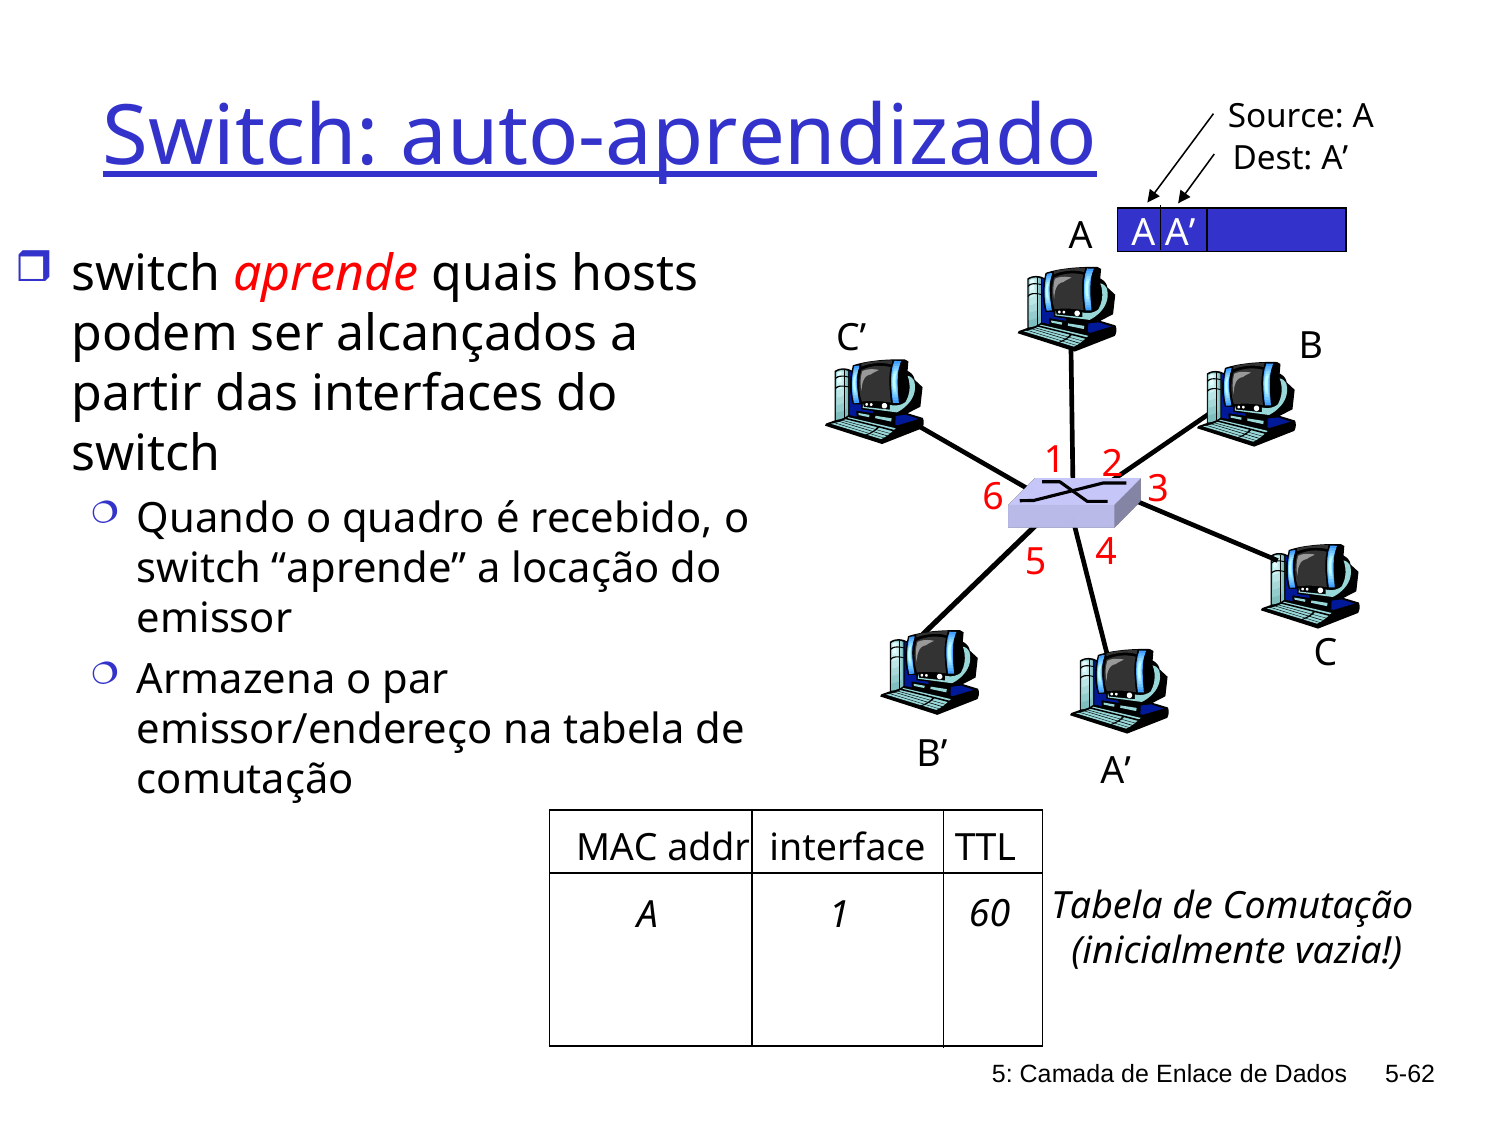

# Switch: auto-aprendizado
Source: A
Dest: A’
A A’
A
switch aprende quais hosts podem ser alcançados a partir das interfaces do switch
Quando o quadro é recebido, o switch “aprende” a locação do emissor
Armazena o par emissor/endereço na tabela de comutação
C’
B
1
2
3
6
4
5
C
B’
A’
MAC addr interface TTL
Tabela de Comutação
(inicialmente vazia!)
60
1
A
5: Camada de Enlace de Dados